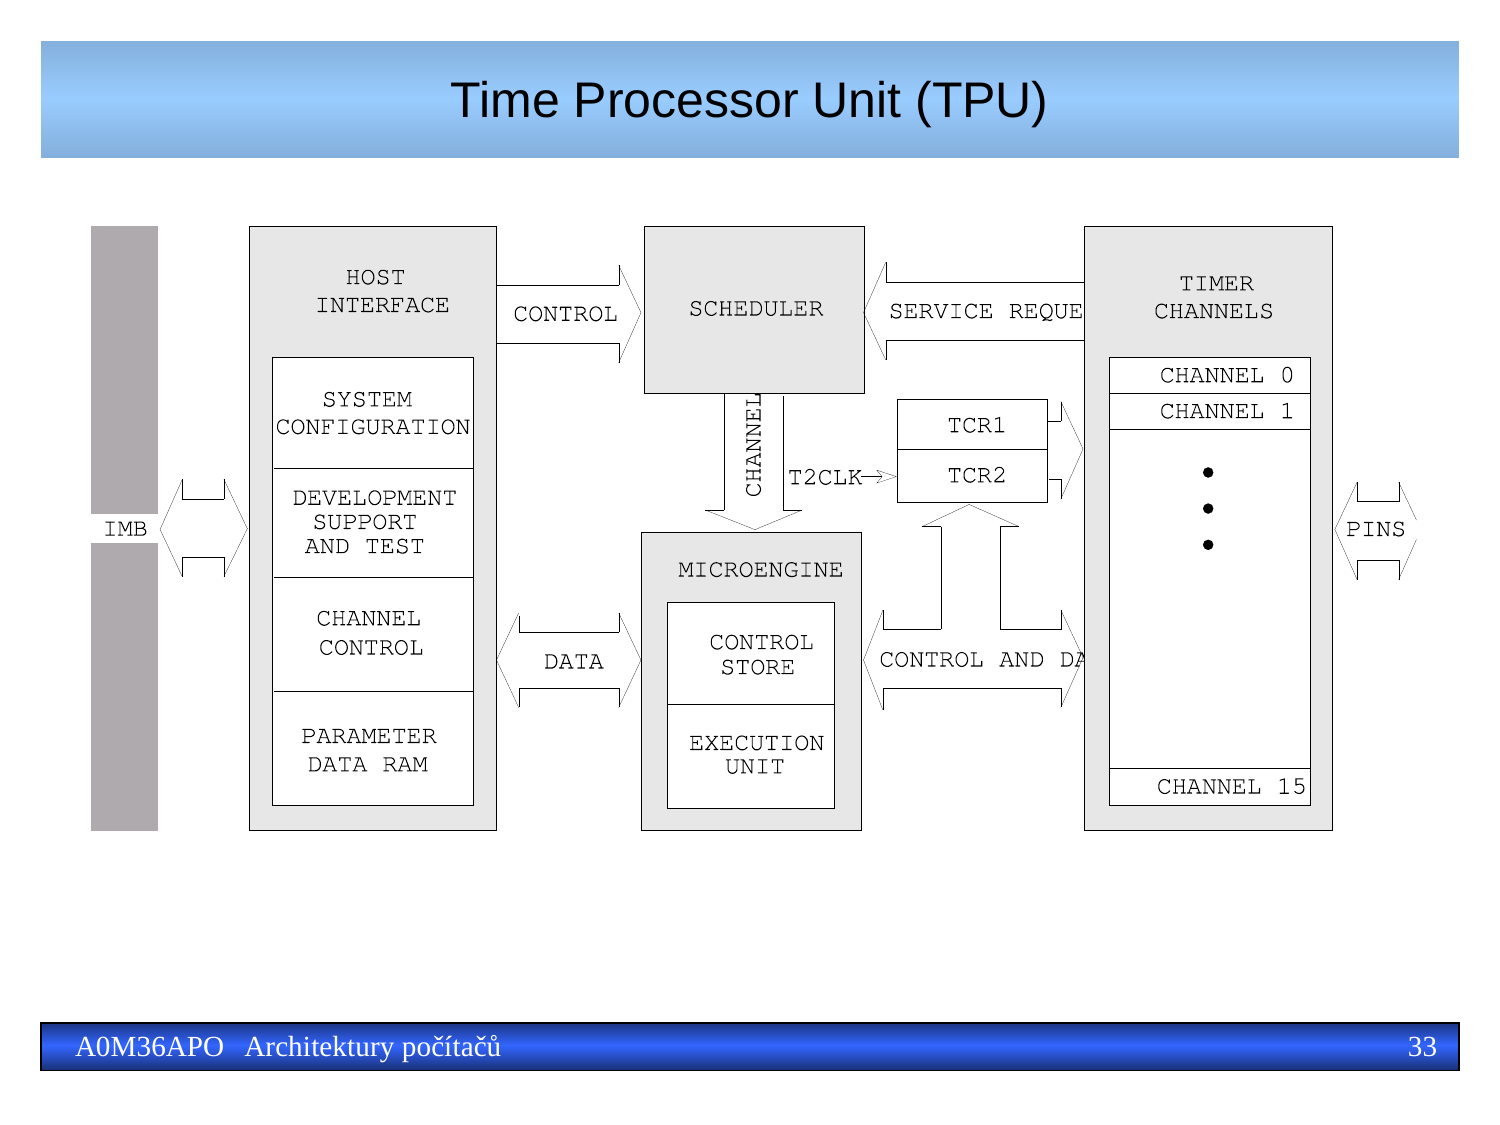

# Time Processor Unit (TPU)
A0M36APO Architektury počítačů
33